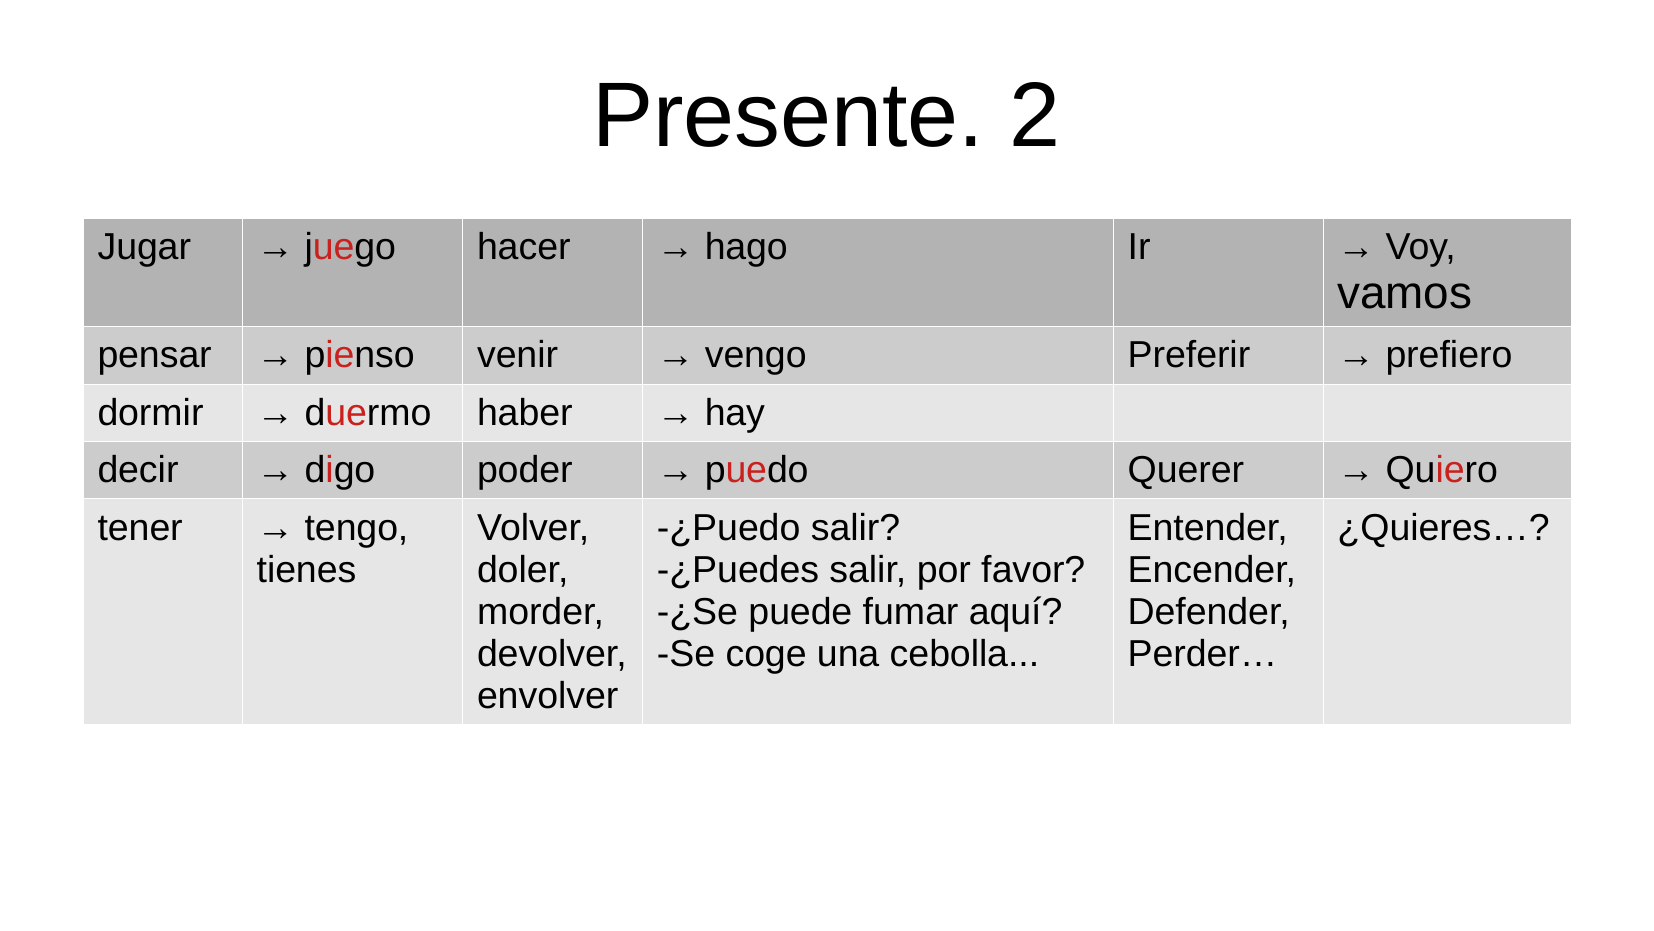

# Presente. 2
| Jugar | → juego | hacer | → hago | Ir | → Voy, vamos |
| --- | --- | --- | --- | --- | --- |
| pensar | → pienso | venir | → vengo | Preferir | → prefiero |
| dormir | → duermo | haber | → hay | | |
| decir | → digo | poder | → puedo | Querer | → Quiero |
| tener | → tengo, tienes | Volver, doler, morder, devolver, envolver | -¿Puedo salir? -¿Puedes salir, por favor? -¿Se puede fumar aquí? -Se coge una cebolla... | Entender, Encender, Defender, Perder… | ¿Quieres…? |